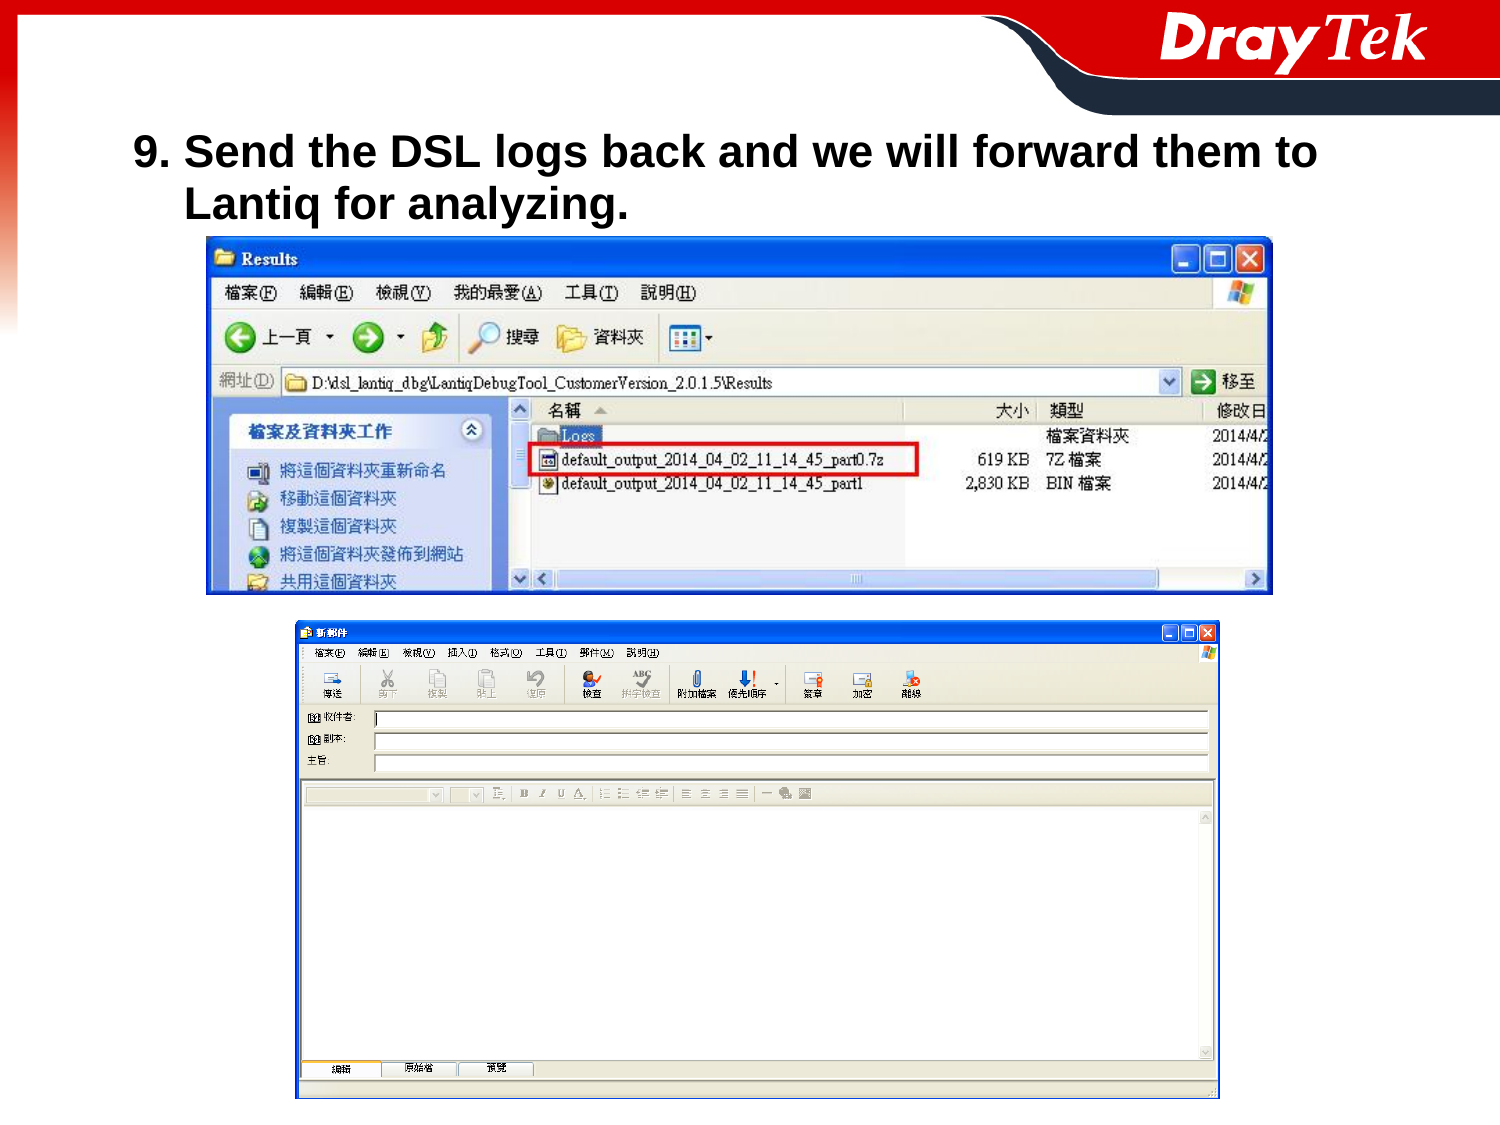

9. Send the DSL logs back and we will forward them to
 Lantiq for analyzing.